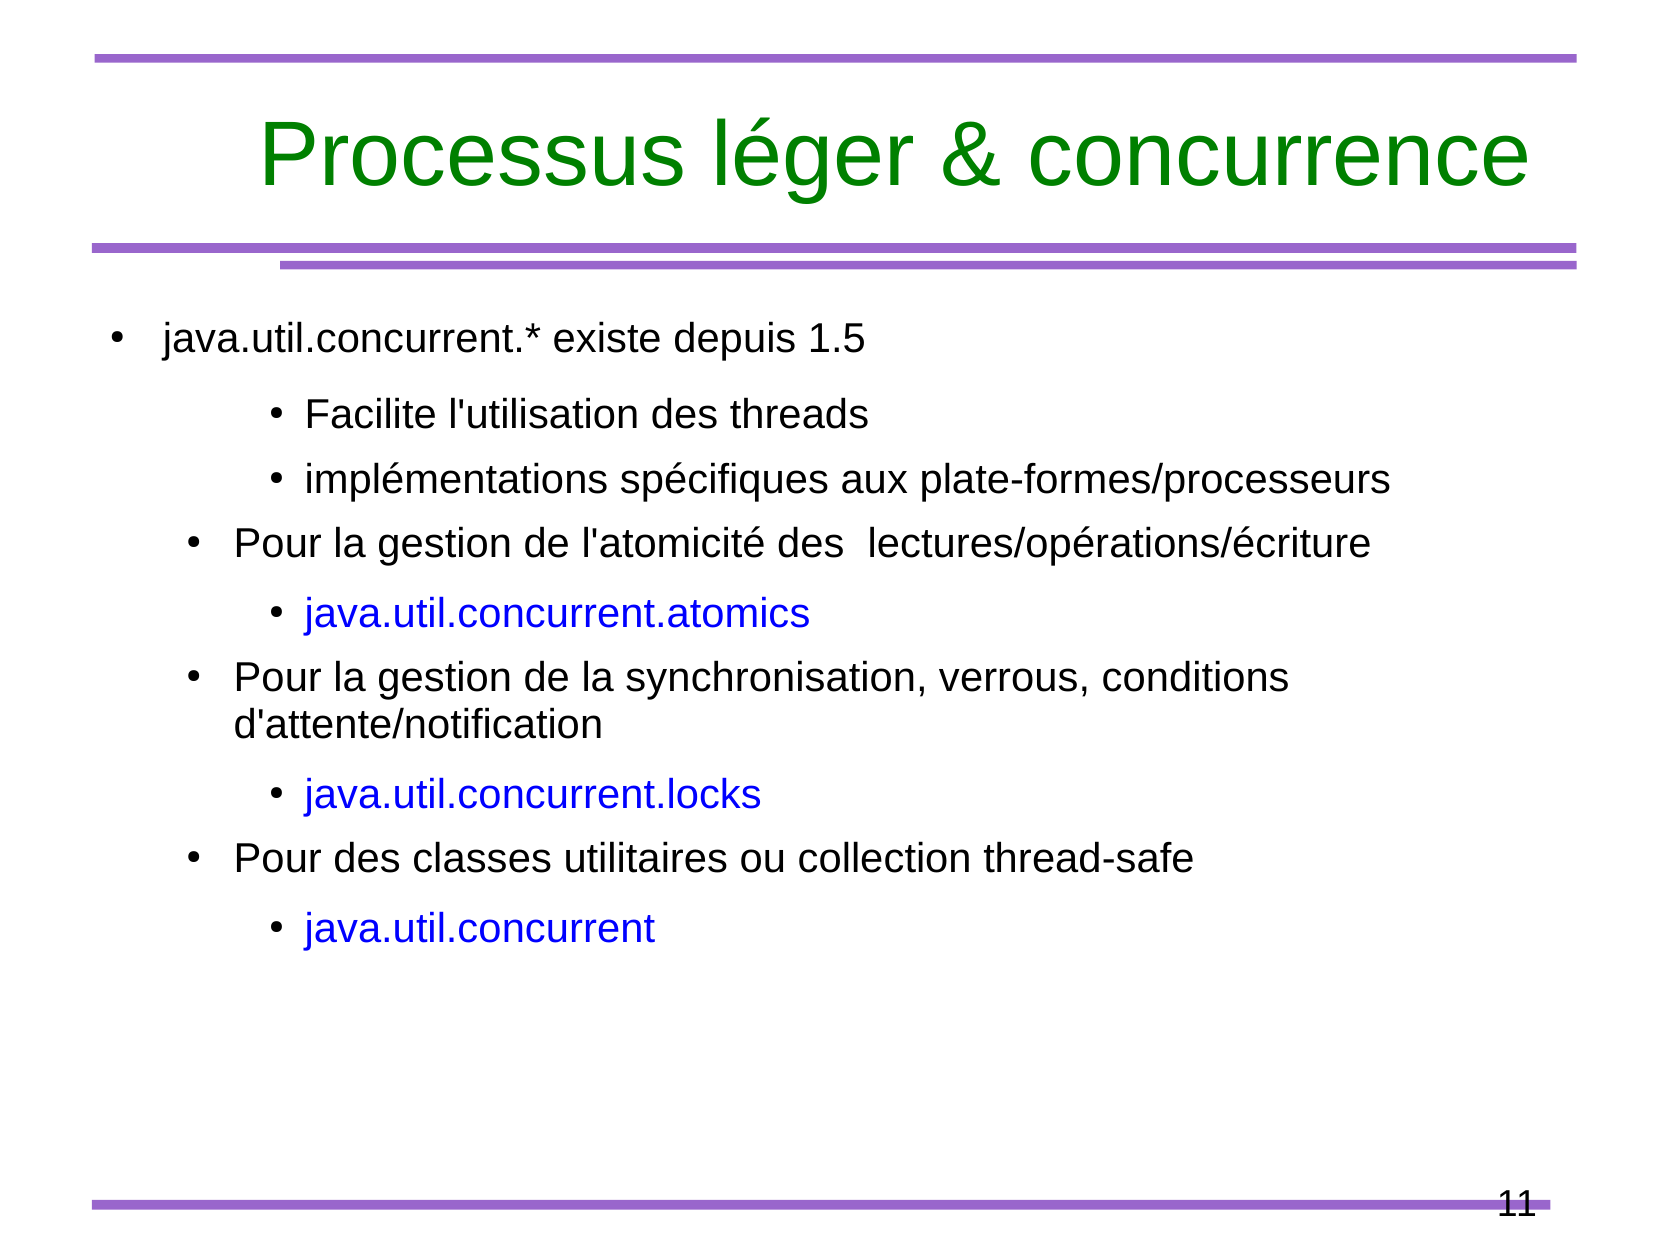

# Processus léger & concurrence
java.util.concurrent.* existe depuis 1.5
Facilite l'utilisation des threads
implémentations spécifiques aux plate-formes/processeurs
Pour la gestion de l'atomicité des lectures/opérations/écriture
java.util.concurrent.atomics
Pour la gestion de la synchronisation, verrous, conditions d'attente/notification
java.util.concurrent.locks
Pour des classes utilitaires ou collection thread-safe
java.util.concurrent